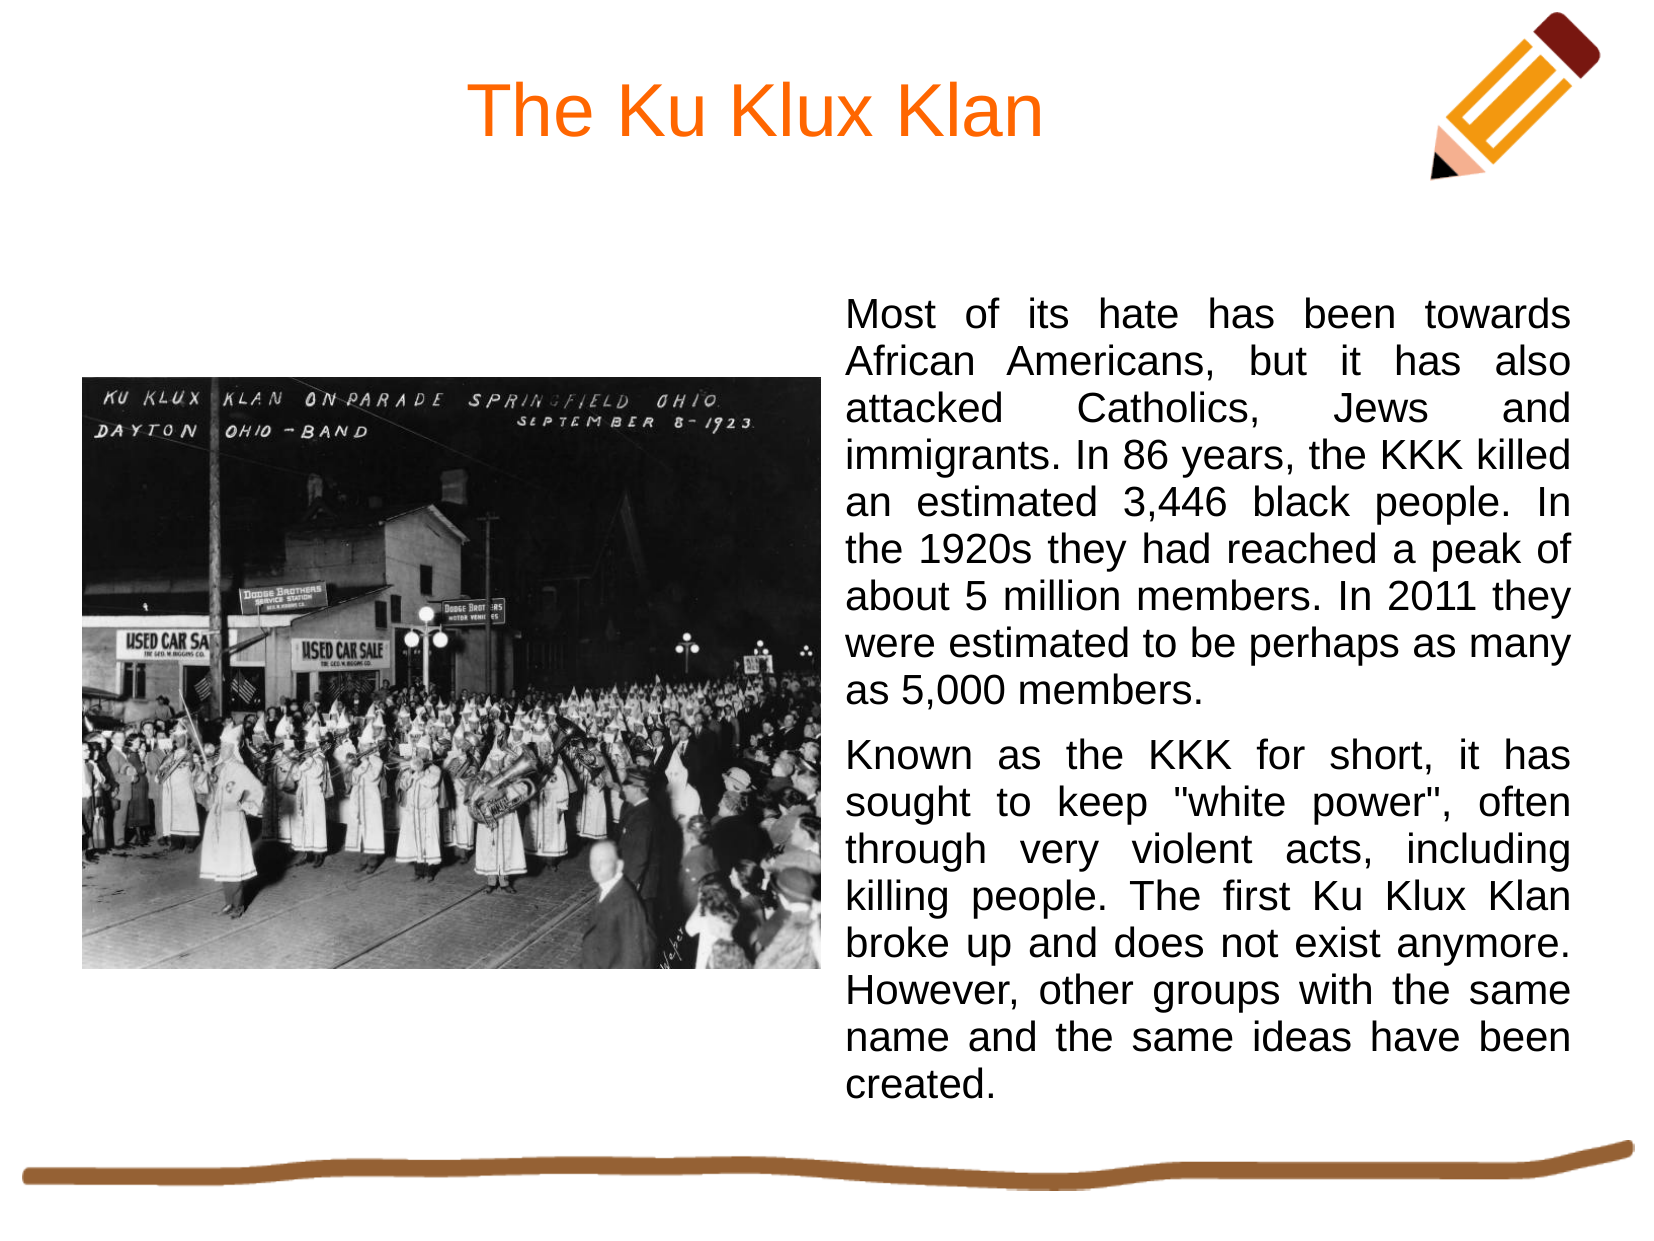

# The Ku Klux Klan
Most of its hate has been towards African Americans, but it has also attacked Catholics, Jews and immigrants. In 86 years, the KKK killed an estimated 3,446 black people. In the 1920s they had reached a peak of about 5 million members. In 2011 they were estimated to be perhaps as many as 5,000 members.
Known as the KKK for short, it has sought to keep "white power", often through very violent acts, including killing people. The first Ku Klux Klan broke up and does not exist anymore. However, other groups with the same name and the same ideas have been created.